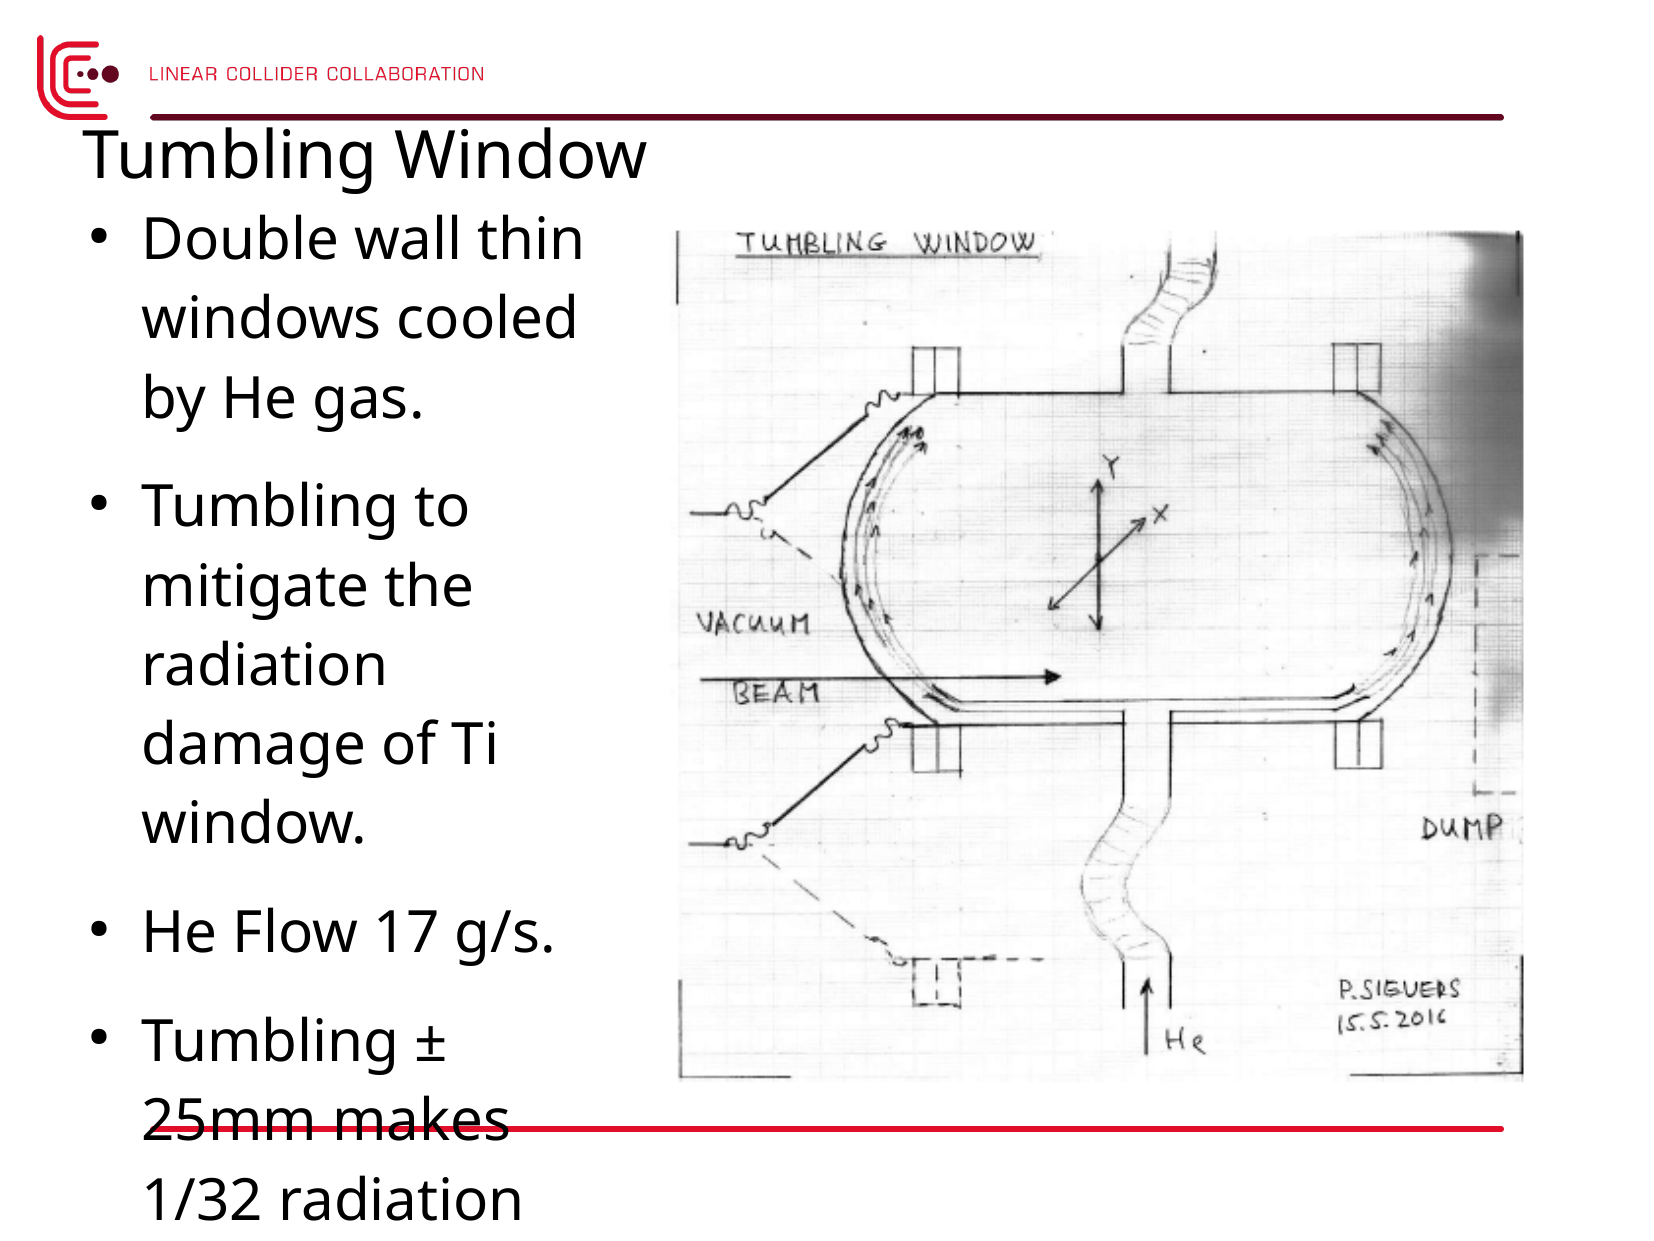

# Tumbling Window
Double wall thin windows cooled by He gas.
Tumbling to mitigate the radiation damage of Ti window.
He Flow 17 g/s.
Tumbling ± 25mm makes 1/32 radiation damage.